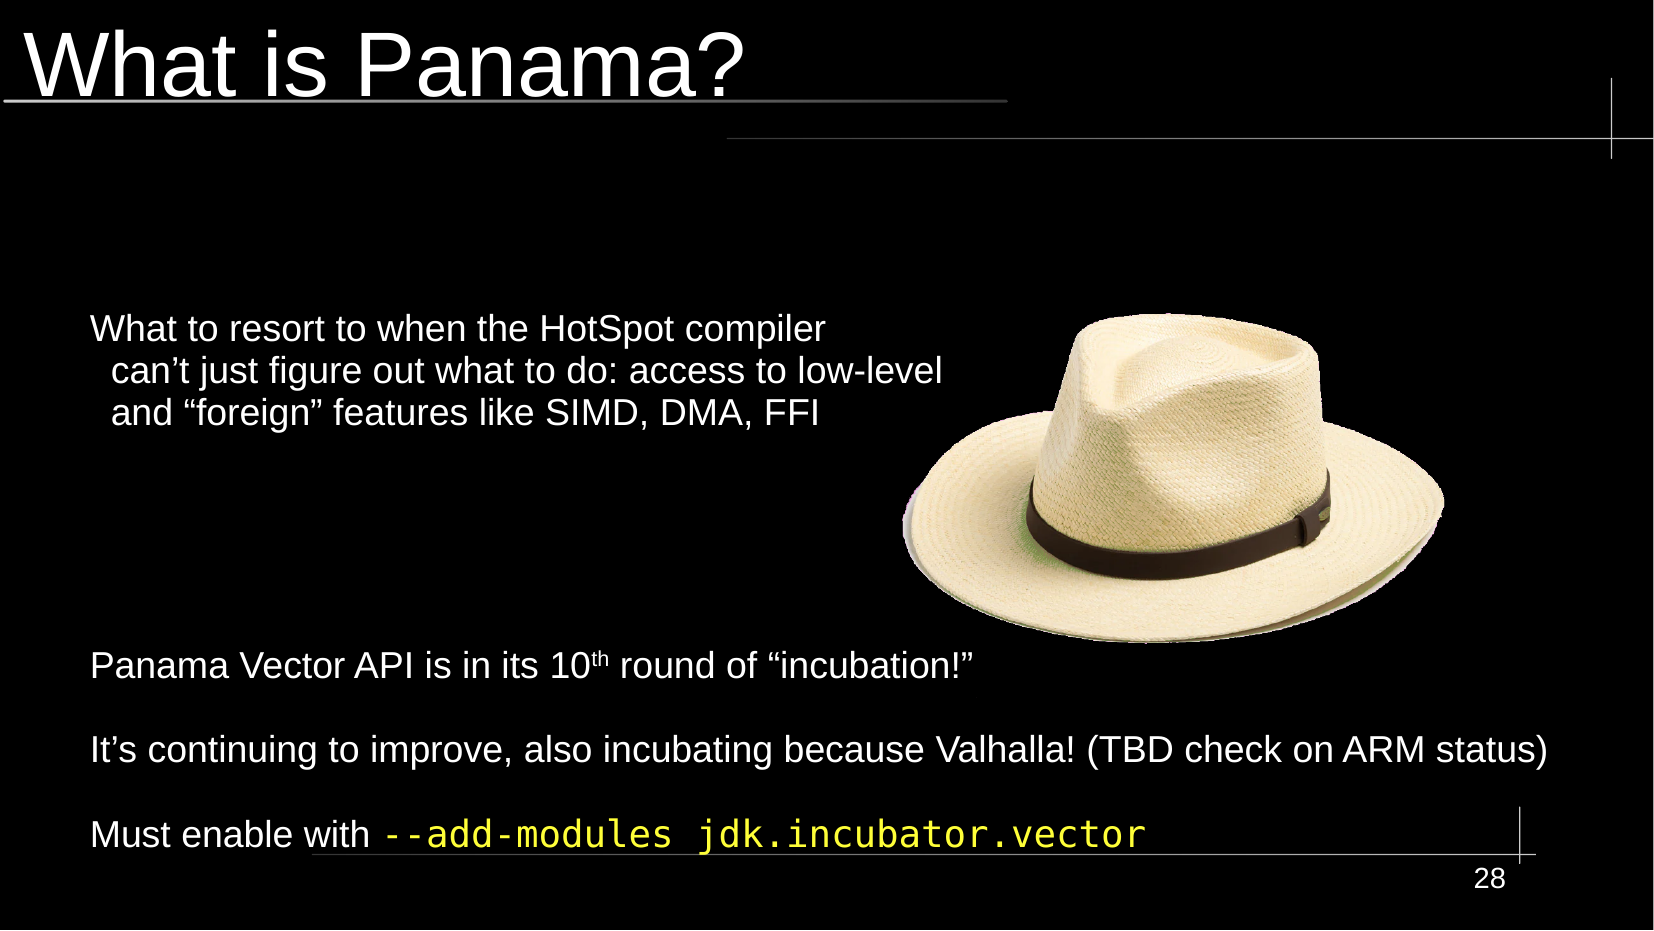

# What is Panama?
What to resort to when the HotSpot compiler
 can’t just figure out what to do: access to low-level
 and “foreign” features like SIMD, DMA, FFI
Panama Vector API is in its 10th round of “incubation!”
It’s continuing to improve, also incubating because Valhalla! (TBD check on ARM status)
Must enable with --add-modules jdk.incubator.vector
28